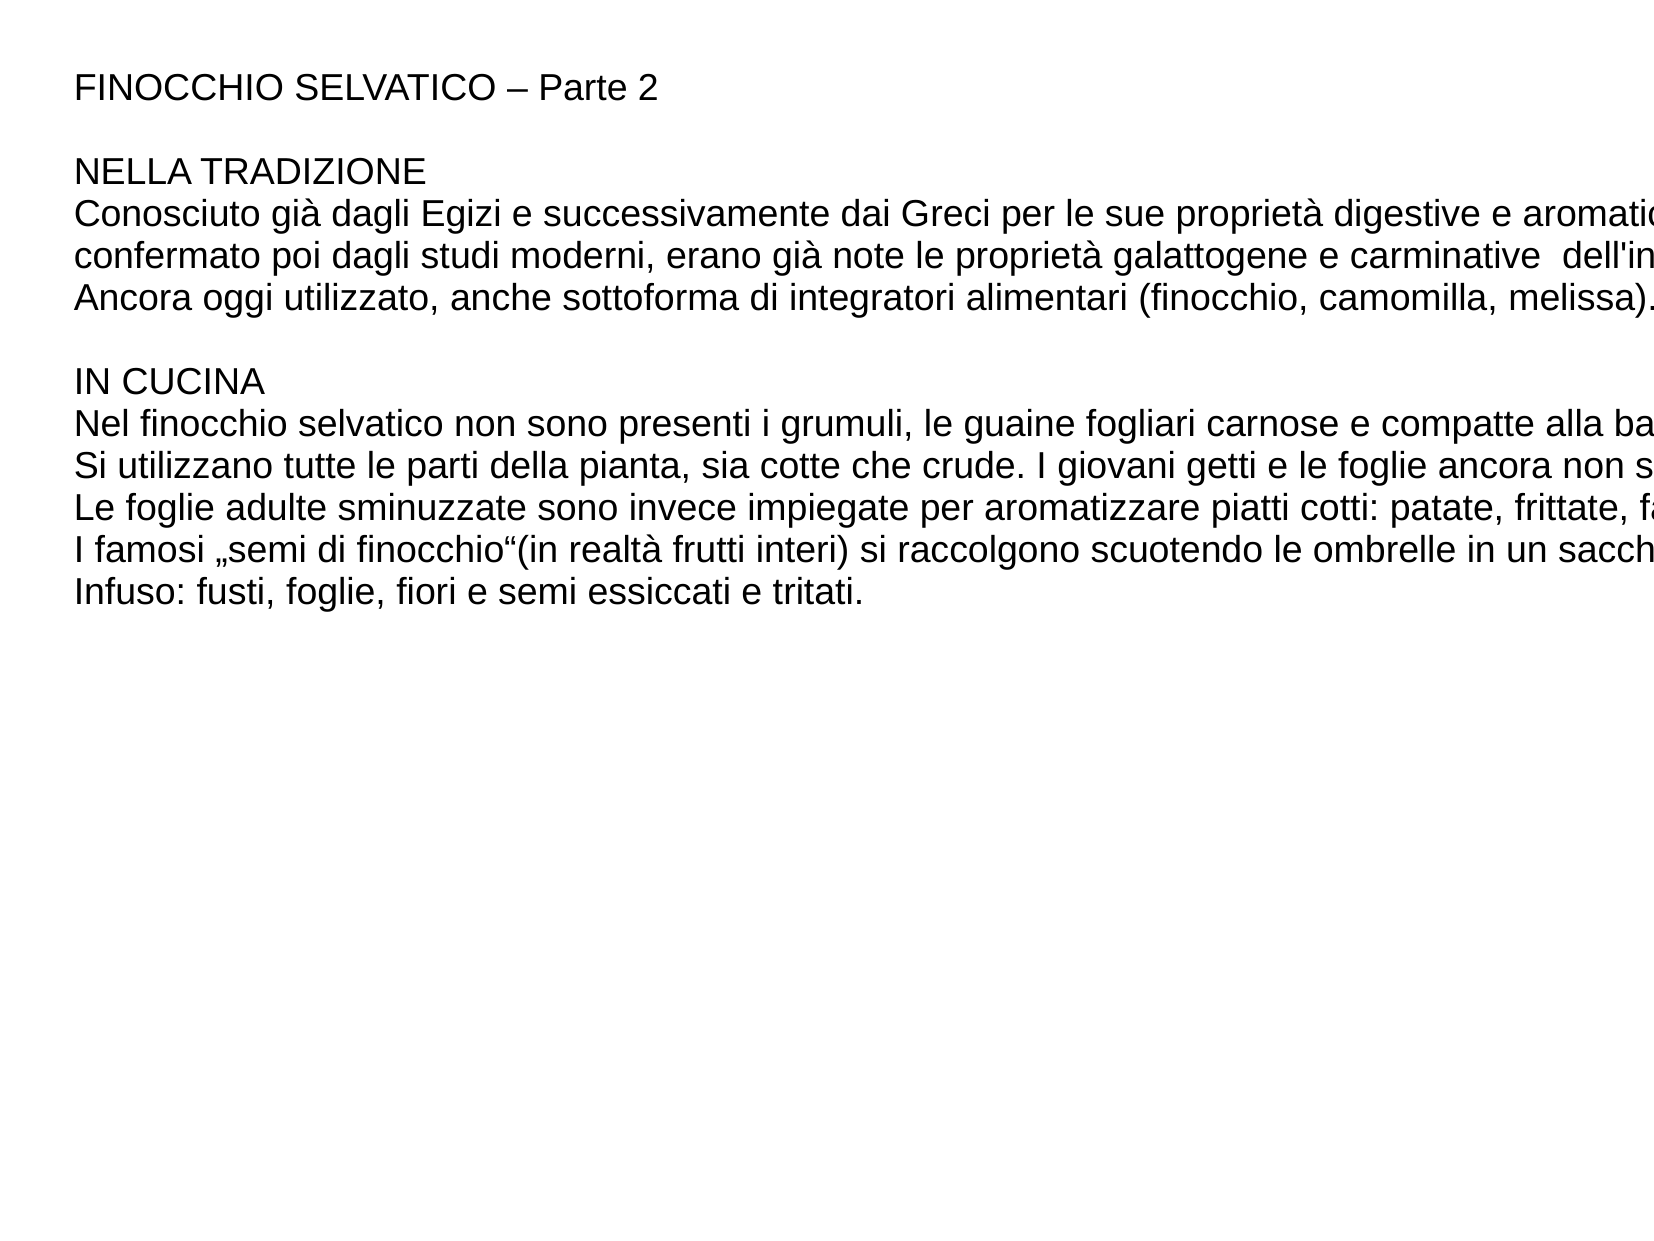

FINOCCHIO SELVATICO – Parte 2
NELLA TRADIZIONE
Conosciuto già dagli Egizi e successivamente dai Greci per le sue proprietà digestive e aromatiche, il finocchio fu largamente coltivato e apprezzato nell'Impero Romano, diventando un ingrediente indispensabile della cucina mediterranea. A quei tempi , il finocchio entrava nella dieta fin dalla più tenera età, attraverso il latte della mamma . Come confermato poi dagli studi moderni, erano già note le proprietà galattogene e carminative dell'infuso di semi o di foglie di finocchio selvatico.Era un aiuto prezioso per promuovere la lattazione e, passando poi nel tratto digestivo del bambino attraverso il latte materno, alleviava le coliche del neonato.
Ancora oggi utilizzato, anche sottoforma di integratori alimentari (finocchio, camomilla, melissa).
IN CUCINA
Nel finocchio selvatico non sono presenti i grumuli, le guaine fogliari carnose e compatte alla base del fusto, che mangiamo nel finocchio coltivato (Foeniculum vulgare var. Azoricum). Risultato della lunga selezione fatta dall'uomo.
Si utilizzano tutte le parti della pianta, sia cotte che crude. I giovani getti e le foglie ancora non schiuse sono ideali per insalate, pesto, salse e sale aromatico.
Le foglie adulte sminuzzate sono invece impiegate per aromatizzare piatti cotti: patate, frittate, fagioli, carne e pesce. I fusti teneri possono essere consumati come verdura da pinzimonio, quelli più accresciuti e quindi coriacei si possono utilizzare in brodi e zuppe, utilizzati interi e poi rimossi a fine cottura.
I famosi „semi di finocchio“(in realtà frutti interi) si raccolgono scuotendo le ombrelle in un sacchetto per far cadere solo quelli maturi.
Infuso: fusti, foglie, fiori e semi essiccati e tritati.